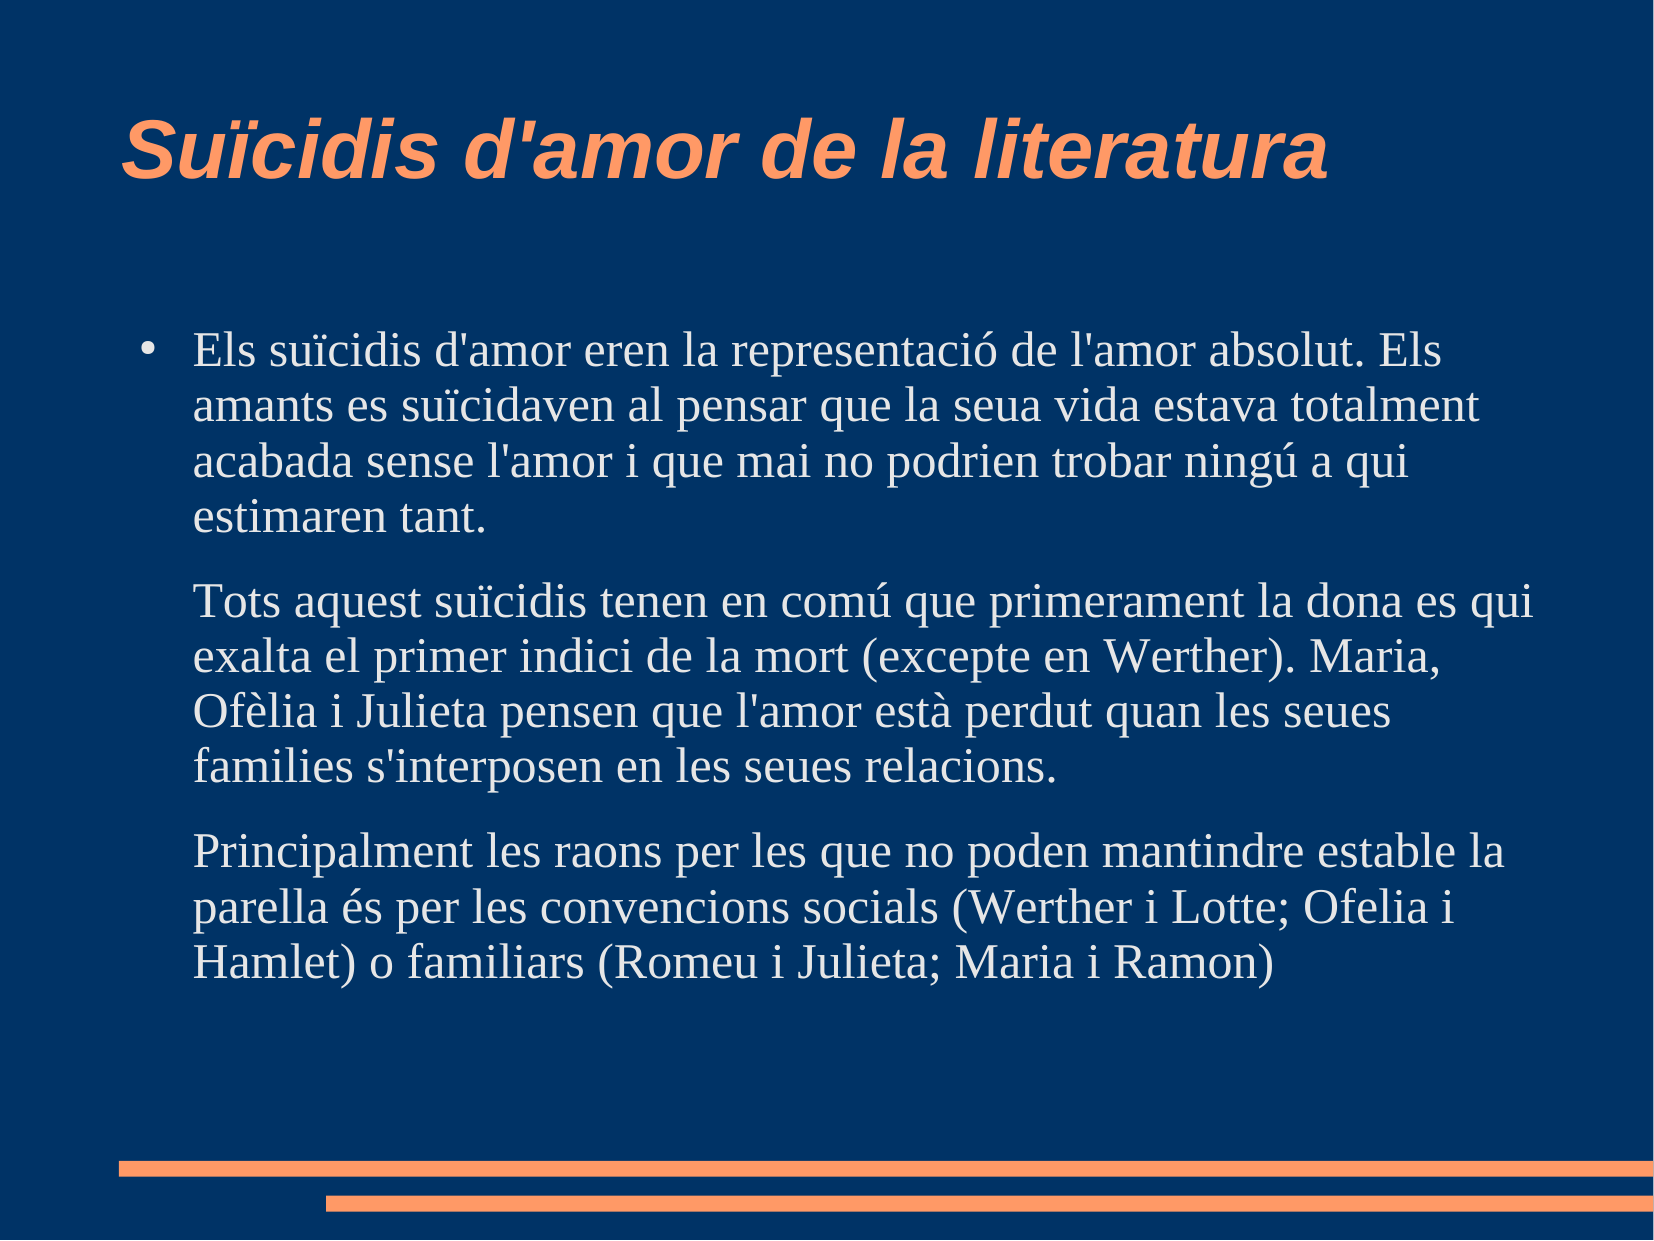

# Suïcidis d'amor de la literatura
Els suïcidis d'amor eren la representació de l'amor absolut. Els amants es suïcidaven al pensar que la seua vida estava totalment acabada sense l'amor i que mai no podrien trobar ningú a qui estimaren tant.
Tots aquest suïcidis tenen en comú que primerament la dona es qui exalta el primer indici de la mort (excepte en Werther). Maria, Ofèlia i Julieta pensen que l'amor està perdut quan les seues families s'interposen en les seues relacions.
Principalment les raons per les que no poden mantindre estable la parella és per les convencions socials (Werther i Lotte; Ofelia i Hamlet) o familiars (Romeu i Julieta; Maria i Ramon)